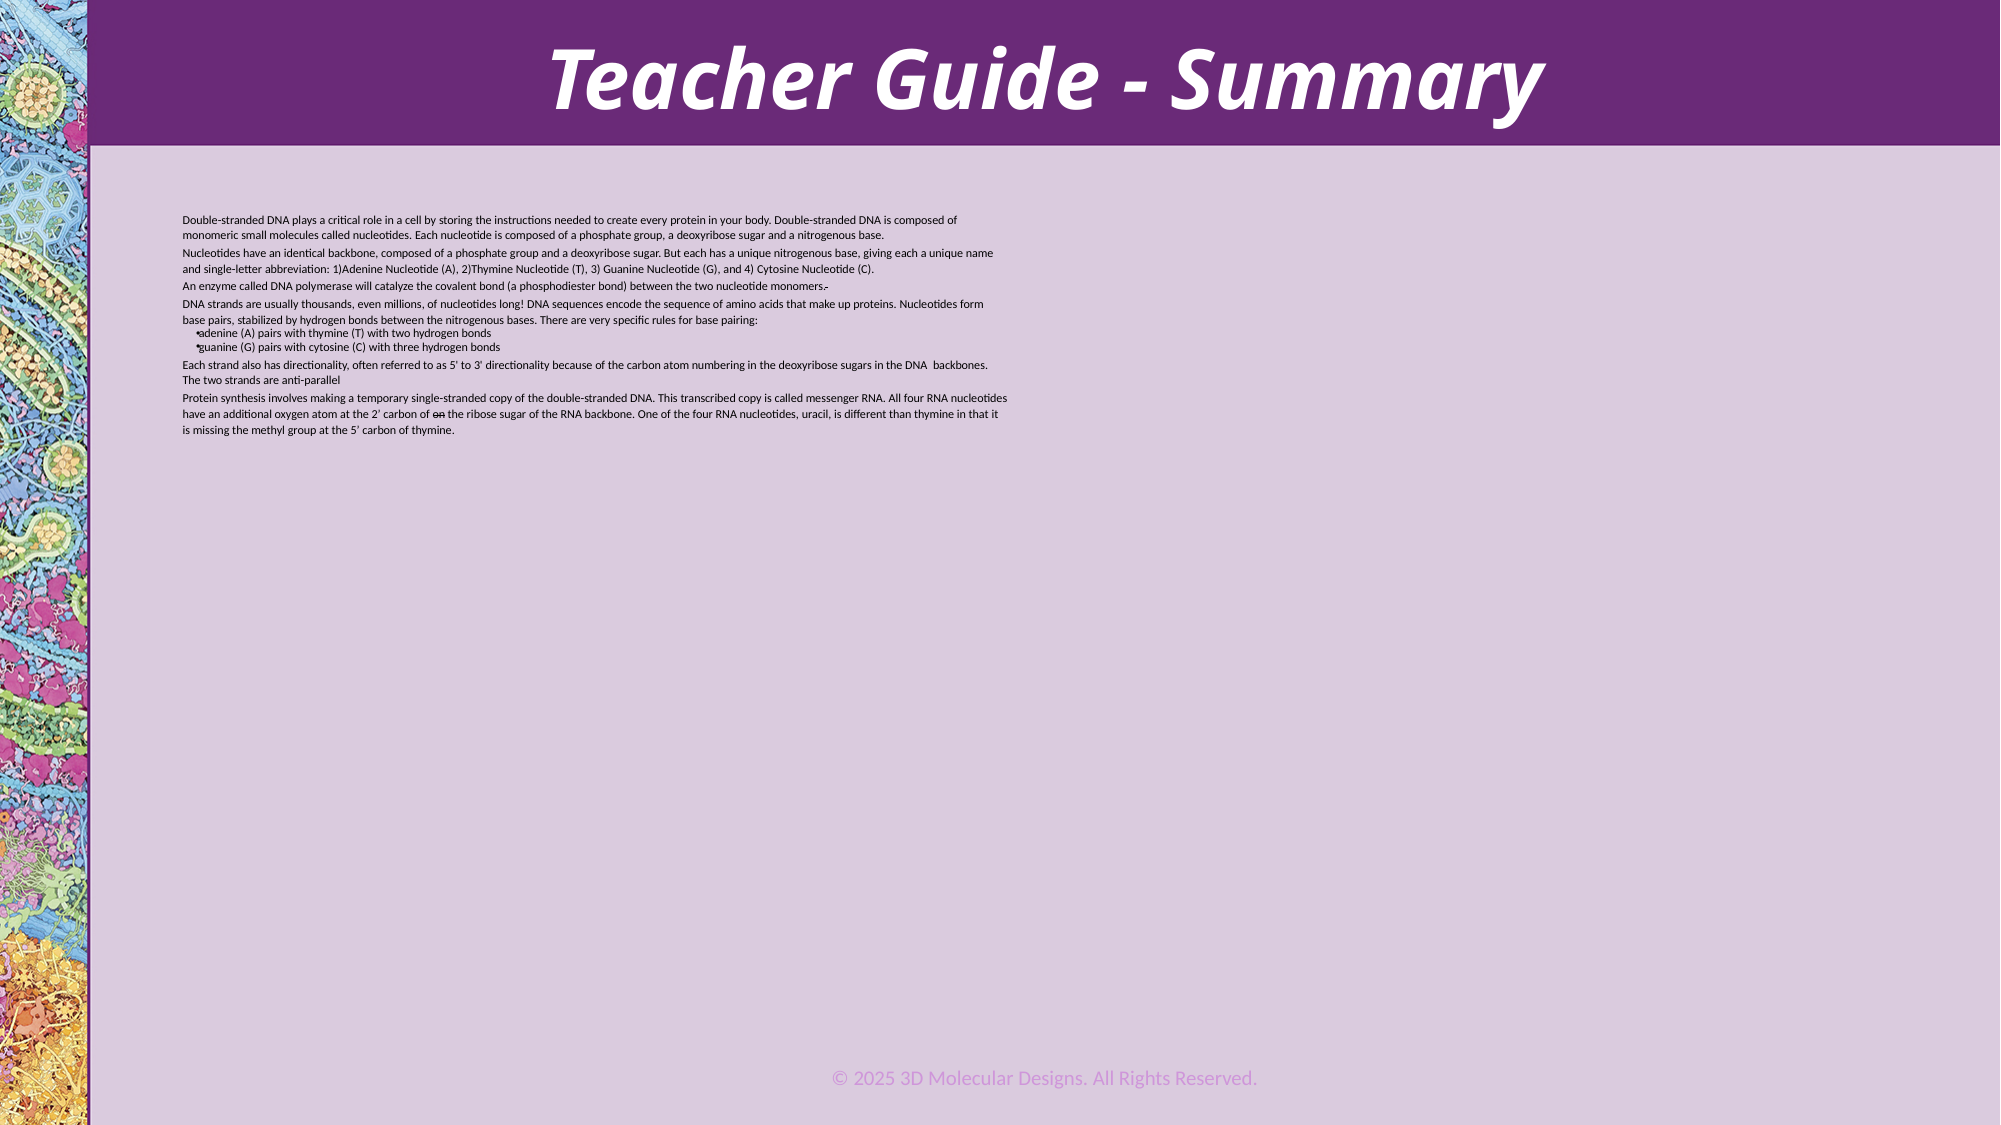

# Teacher Guide - Summary
Double-stranded DNA plays a critical role in a cell by storing the instructions needed to create every protein in your body. Double-stranded DNA is composed of monomeric small molecules called nucleotides. Each nucleotide is composed of a phosphate group, a deoxyribose sugar and a nitrogenous base.
Nucleotides have an identical backbone, composed of a phosphate group and a deoxyribose sugar. But each has a unique nitrogenous base, giving each a unique name and single-letter abbreviation: 1)Adenine Nucleotide (A), 2)Thymine Nucleotide (T), 3) Guanine Nucleotide (G), and 4) Cytosine Nucleotide (C).
An enzyme called DNA polymerase will catalyze the covalent bond (a phosphodiester bond) between the two nucleotide monomers.
DNA strands are usually thousands, even millions, of nucleotides long! DNA sequences encode the sequence of amino acids that make up proteins. Nucleotides form base pairs, stabilized by hydrogen bonds between the nitrogenous bases. There are very specific rules for base pairing:
adenine (A) pairs with thymine (T) with two hydrogen bonds
guanine (G) pairs with cytosine (C) with three hydrogen bonds
Each strand also has directionality, often referred to as 5' to 3' directionality because of the carbon atom numbering in the deoxyribose sugars in the DNA backbones. The two strands are anti-parallel
Protein synthesis involves making a temporary single-stranded copy of the double-stranded DNA. This transcribed copy is called messenger RNA. All four RNA nucleotides have an additional oxygen atom at the 2’ carbon of on the ribose sugar of the RNA backbone. One of the four RNA nucleotides, uracil, is different than thymine in that it is missing the methyl group at the 5’ carbon of thymine.